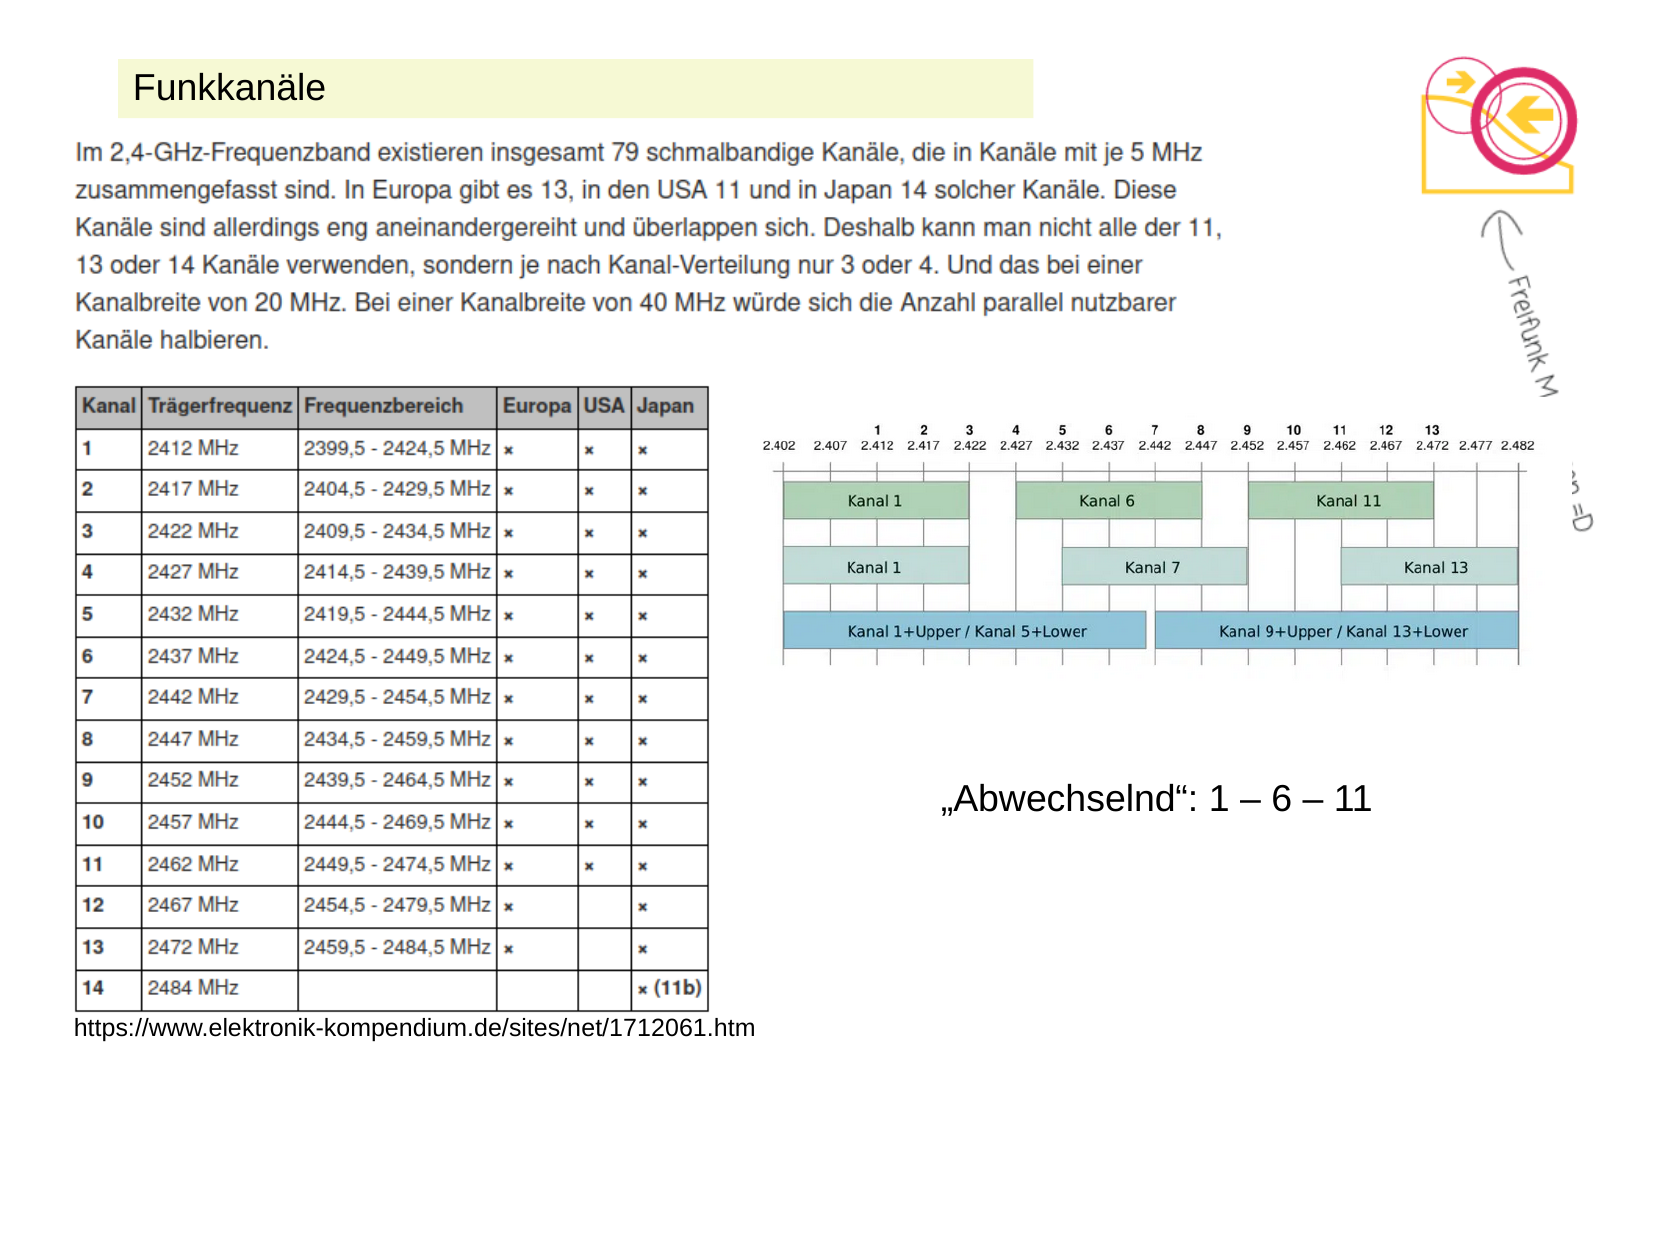

Funkkanäle
„Abwechselnd“: 1 – 6 – 11
https://www.elektronik-kompendium.de/sites/net/1712061.htm